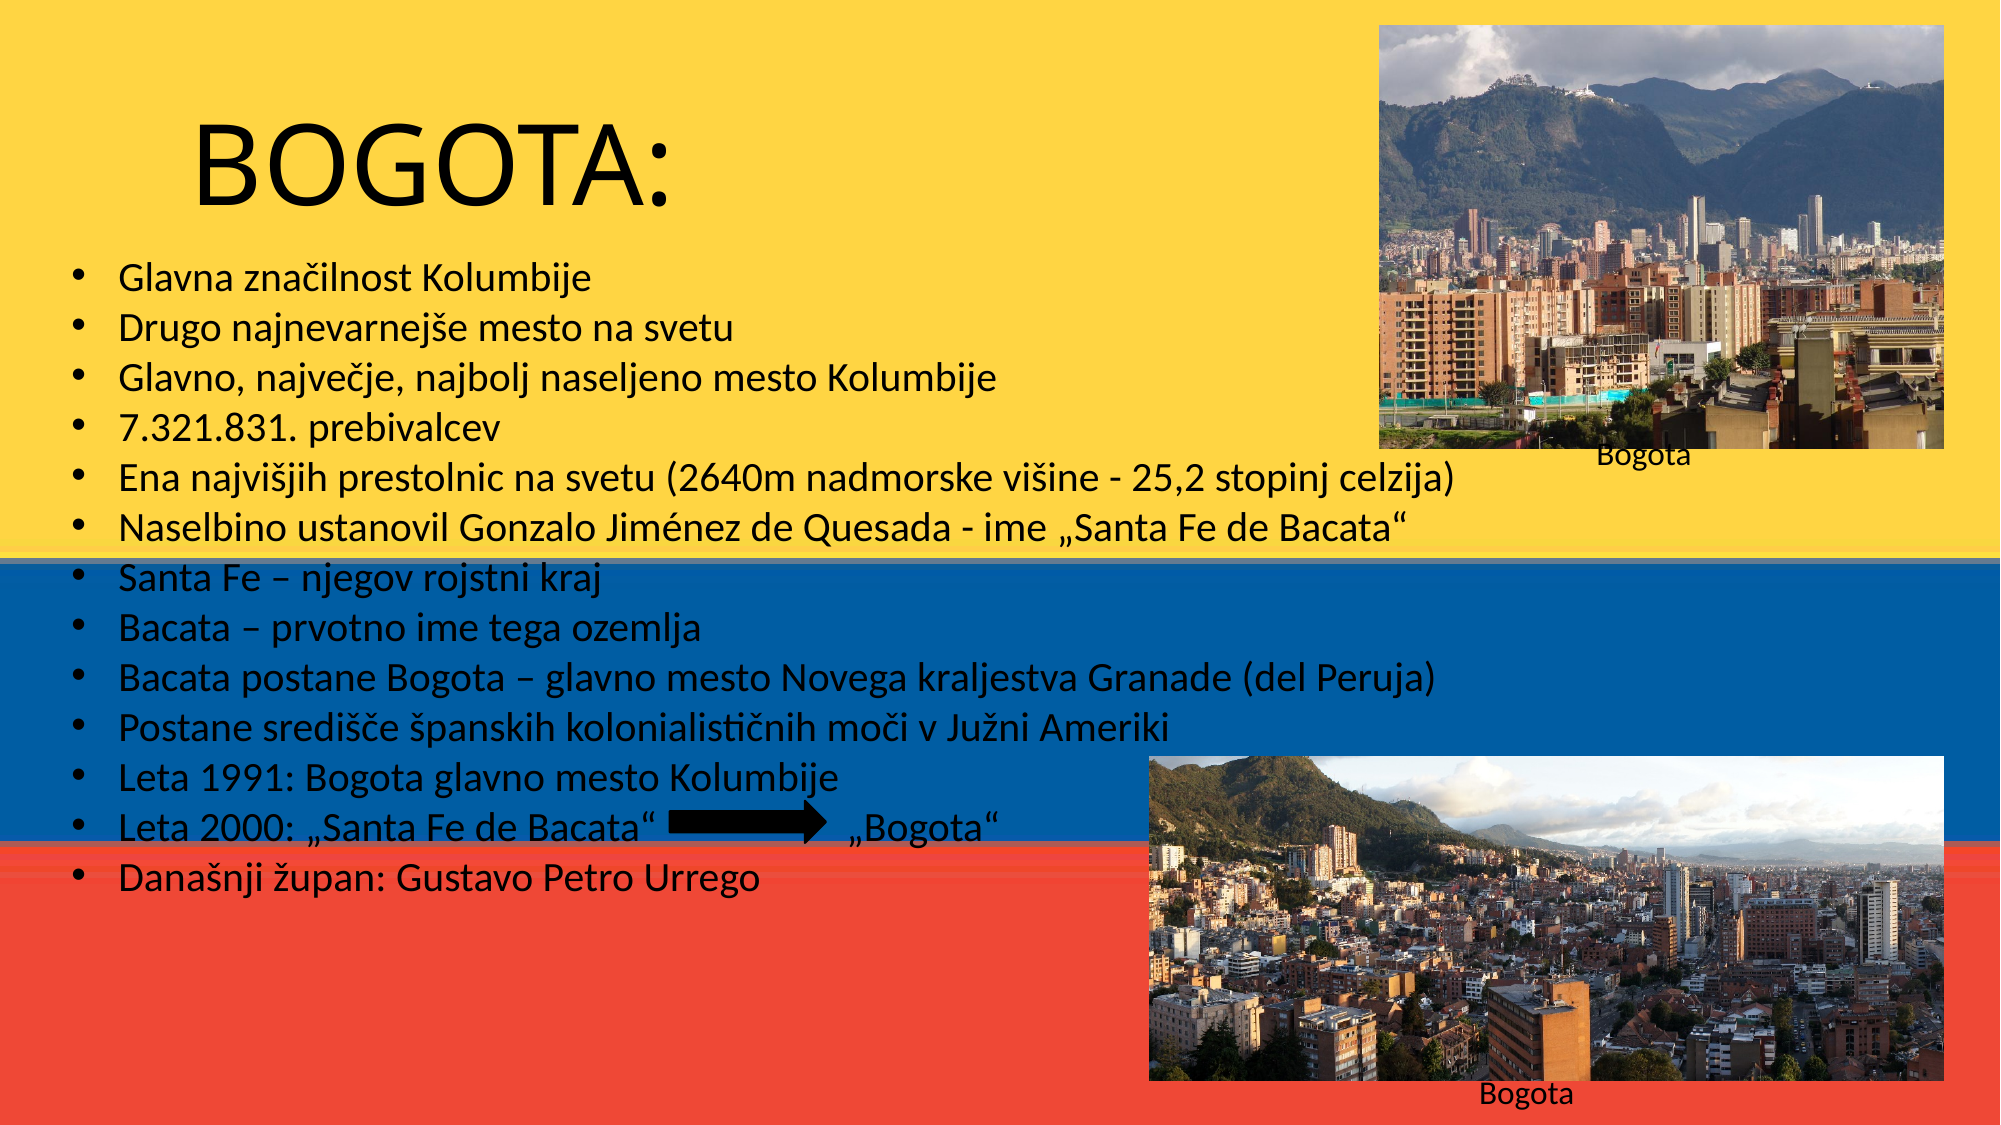

# BOGOTA:
Glavna značilnost Kolumbije
Drugo najnevarnejše mesto na svetu
Glavno, največje, najbolj naseljeno mesto Kolumbije
7.321.831. prebivalcev
Ena najvišjih prestolnic na svetu (2640m nadmorske višine - 25,2 stopinj celzija)
Naselbino ustanovil Gonzalo Jiménez de Quesada - ime „Santa Fe de Bacata“
Santa Fe – njegov rojstni kraj
Bacata – prvotno ime tega ozemlja
Bacata postane Bogota – glavno mesto Novega kraljestva Granade (del Peruja)
Postane središče španskih kolonialističnih moči v Južni Ameriki
Leta 1991: Bogota glavno mesto Kolumbije
Leta 2000: „Santa Fe de Bacata“ „Bogota“
Današnji župan: Gustavo Petro Urrego
Bogota
Bogota